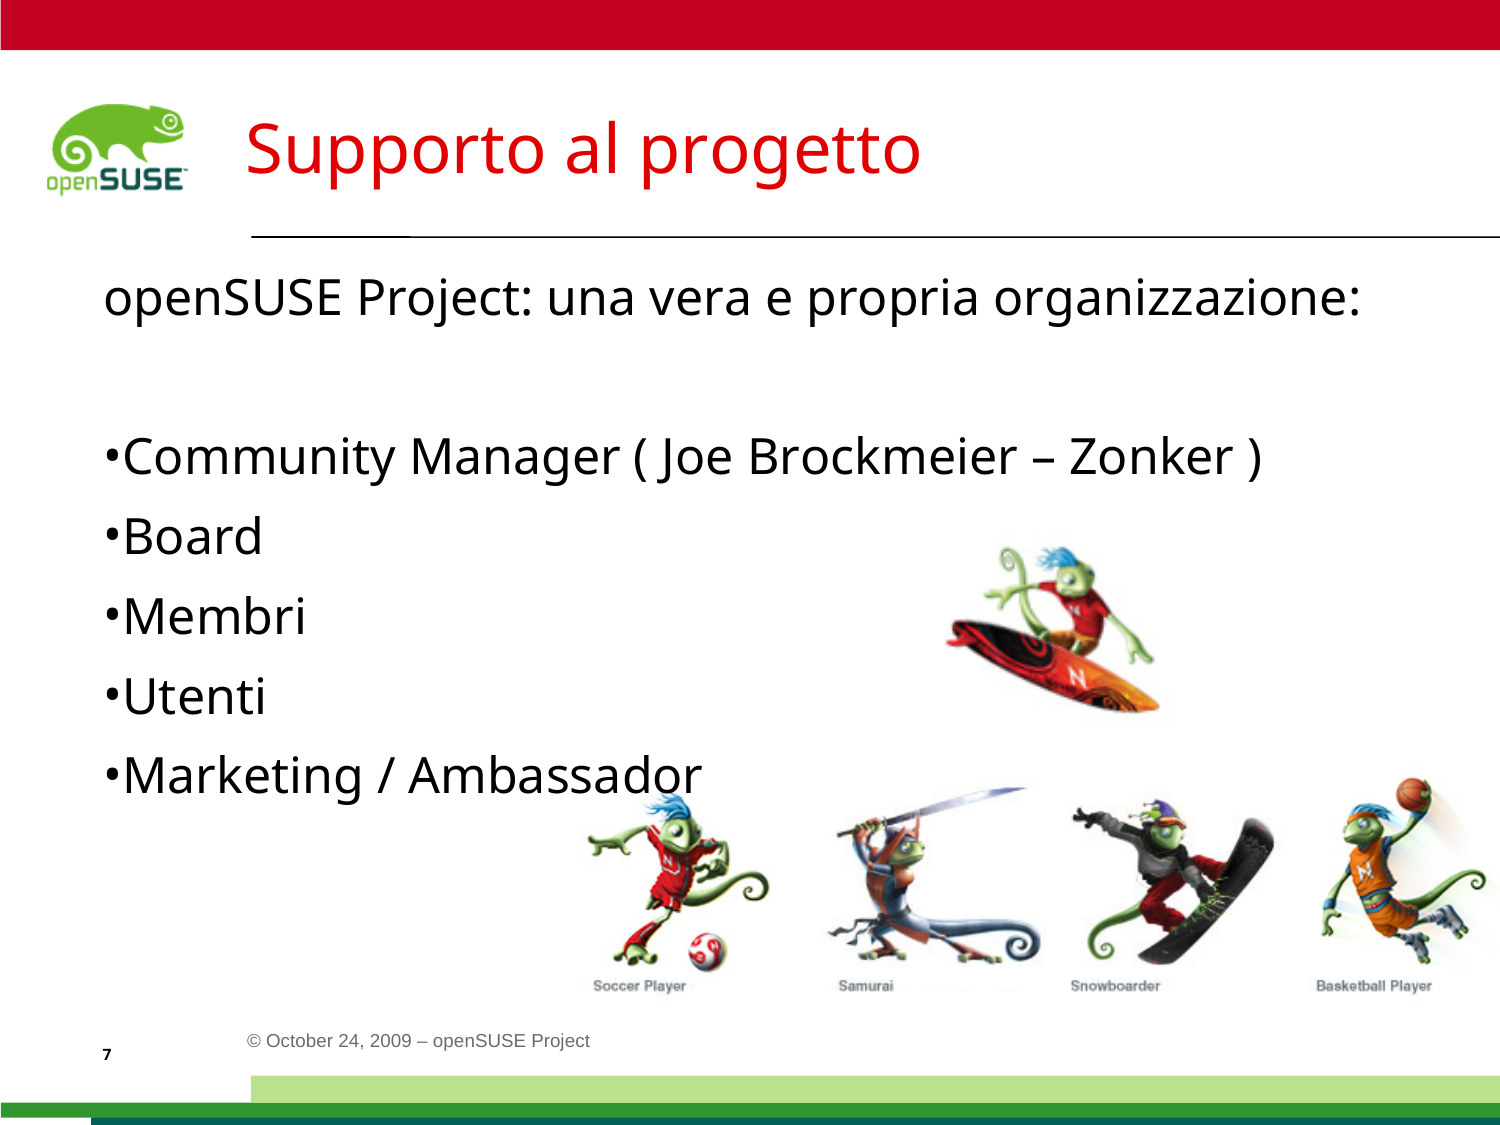

# Supporto al progetto
openSUSE Project: una vera e propria organizzazione:
Community Manager ( Joe Brockmeier – Zonker )
Board
Membri
Utenti
Marketing / Ambassador